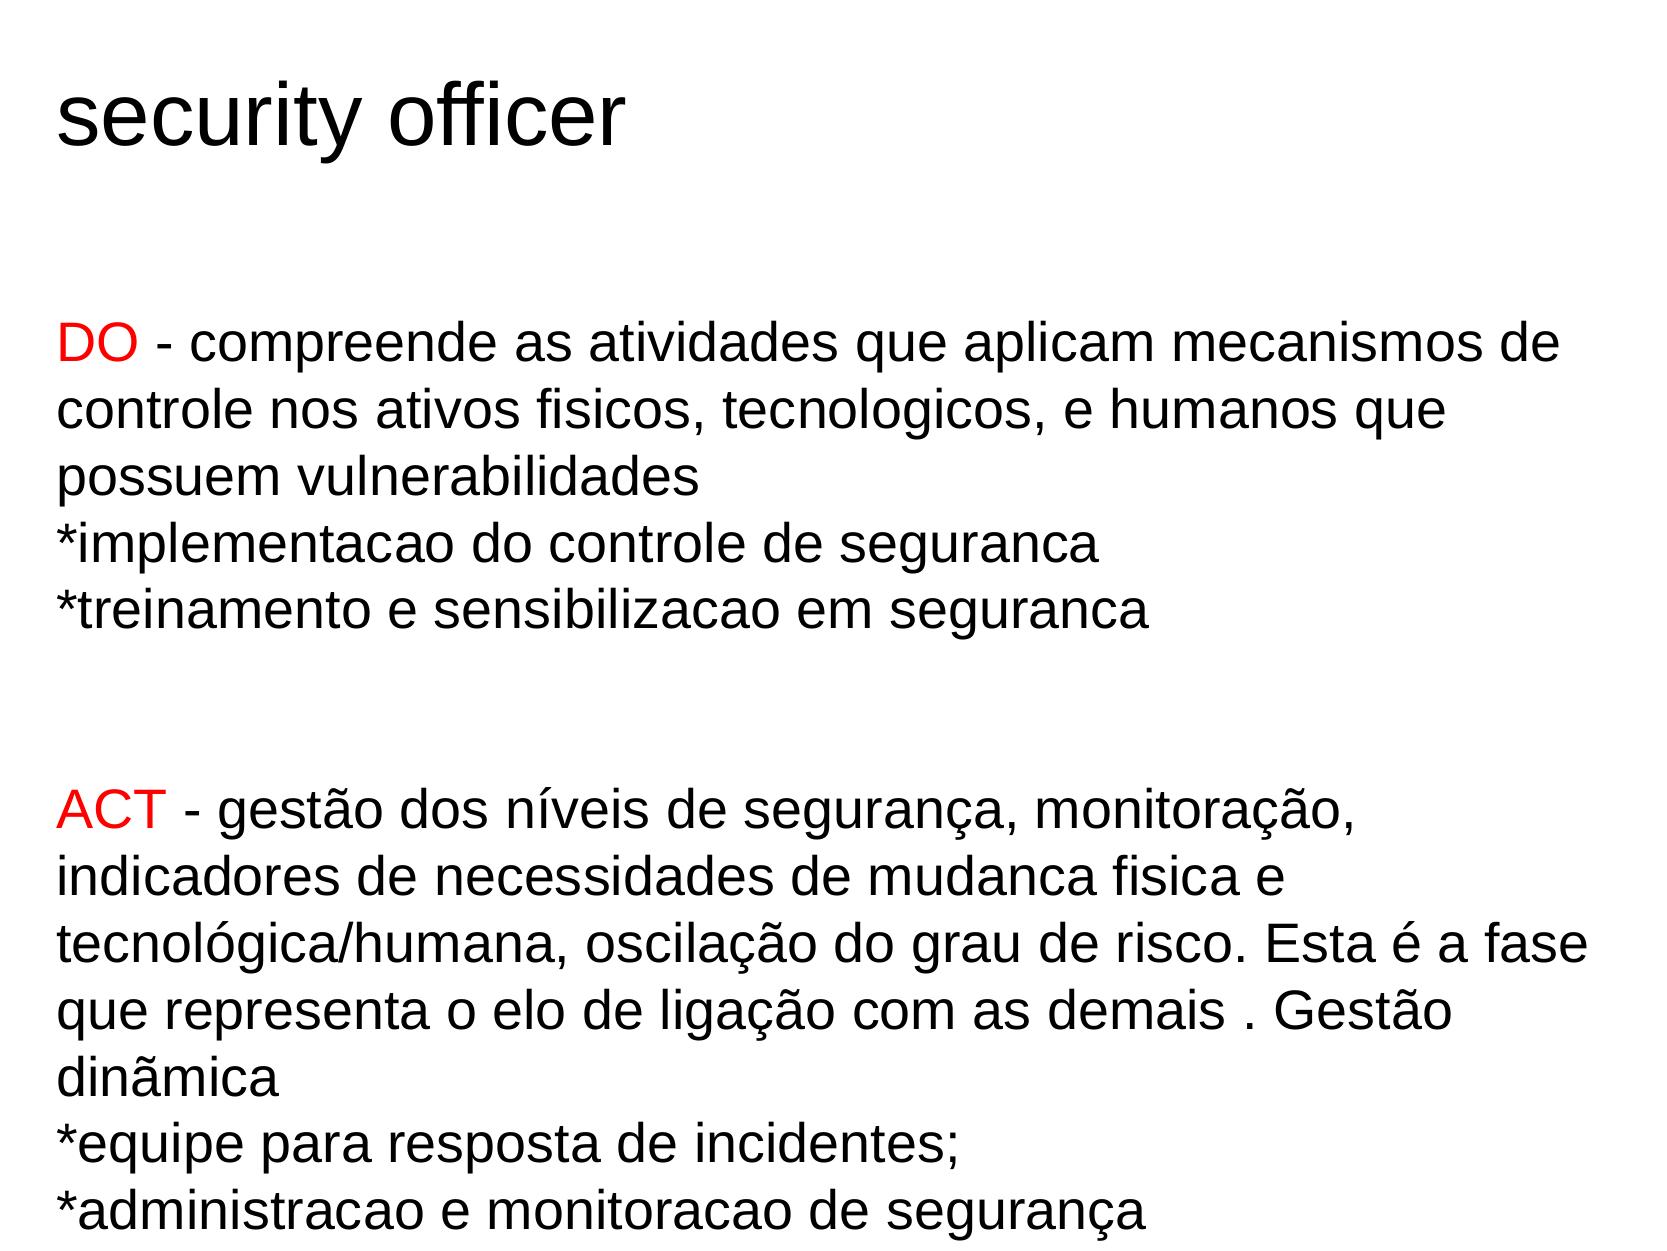

# security officer
DO - compreende as atividades que aplicam mecanismos de controle nos ativos fisicos, tecnologicos, e humanos que possuem vulnerabilidades
*implementacao do controle de seguranca
*treinamento e sensibilizacao em seguranca
ACT - gestão dos níveis de segurança, monitoração, indicadores de necessidades de mudanca fisica e tecnológica/humana, oscilação do grau de risco. Esta é a fase que representa o elo de ligação com as demais . Gestão dinãmica
*equipe para resposta de incidentes;
*administracao e monitoracao de segurança